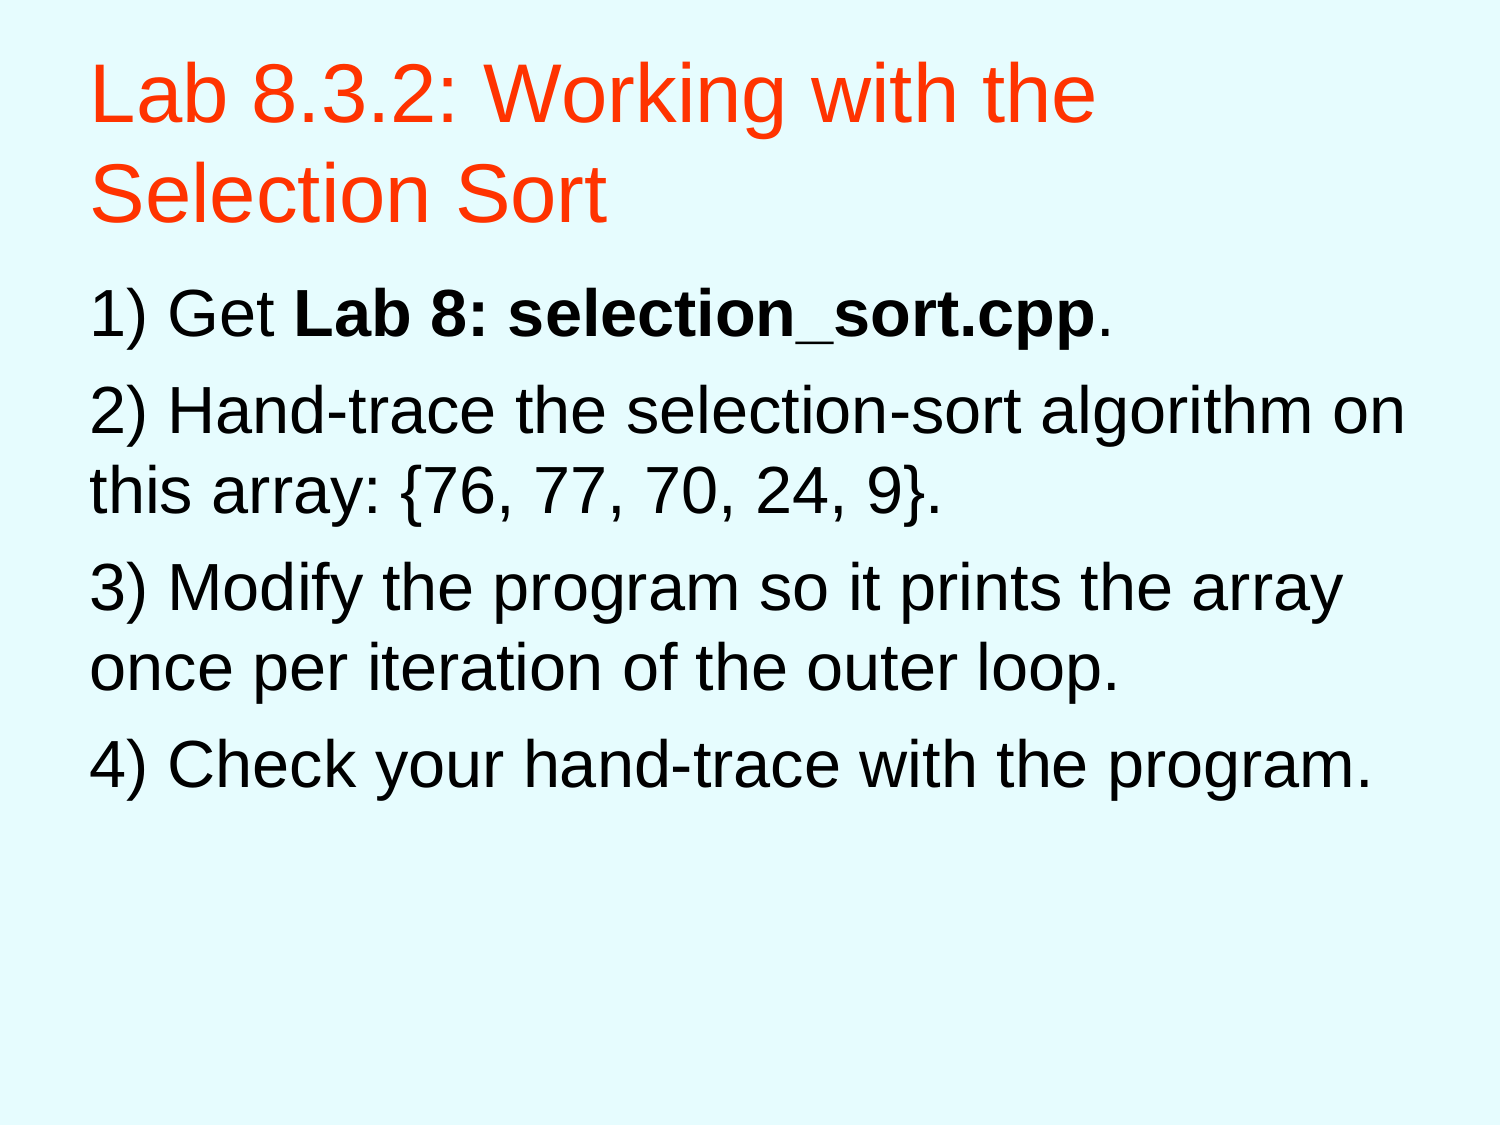

# Lab 8.3.2: Working with the Selection Sort
 Get Lab 8: selection_sort.cpp.
 Hand-trace the selection-sort algorithm on this array: {76, 77, 70, 24, 9}.
 Modify the program so it prints the array once per iteration of the outer loop.
 Check your hand-trace with the program.